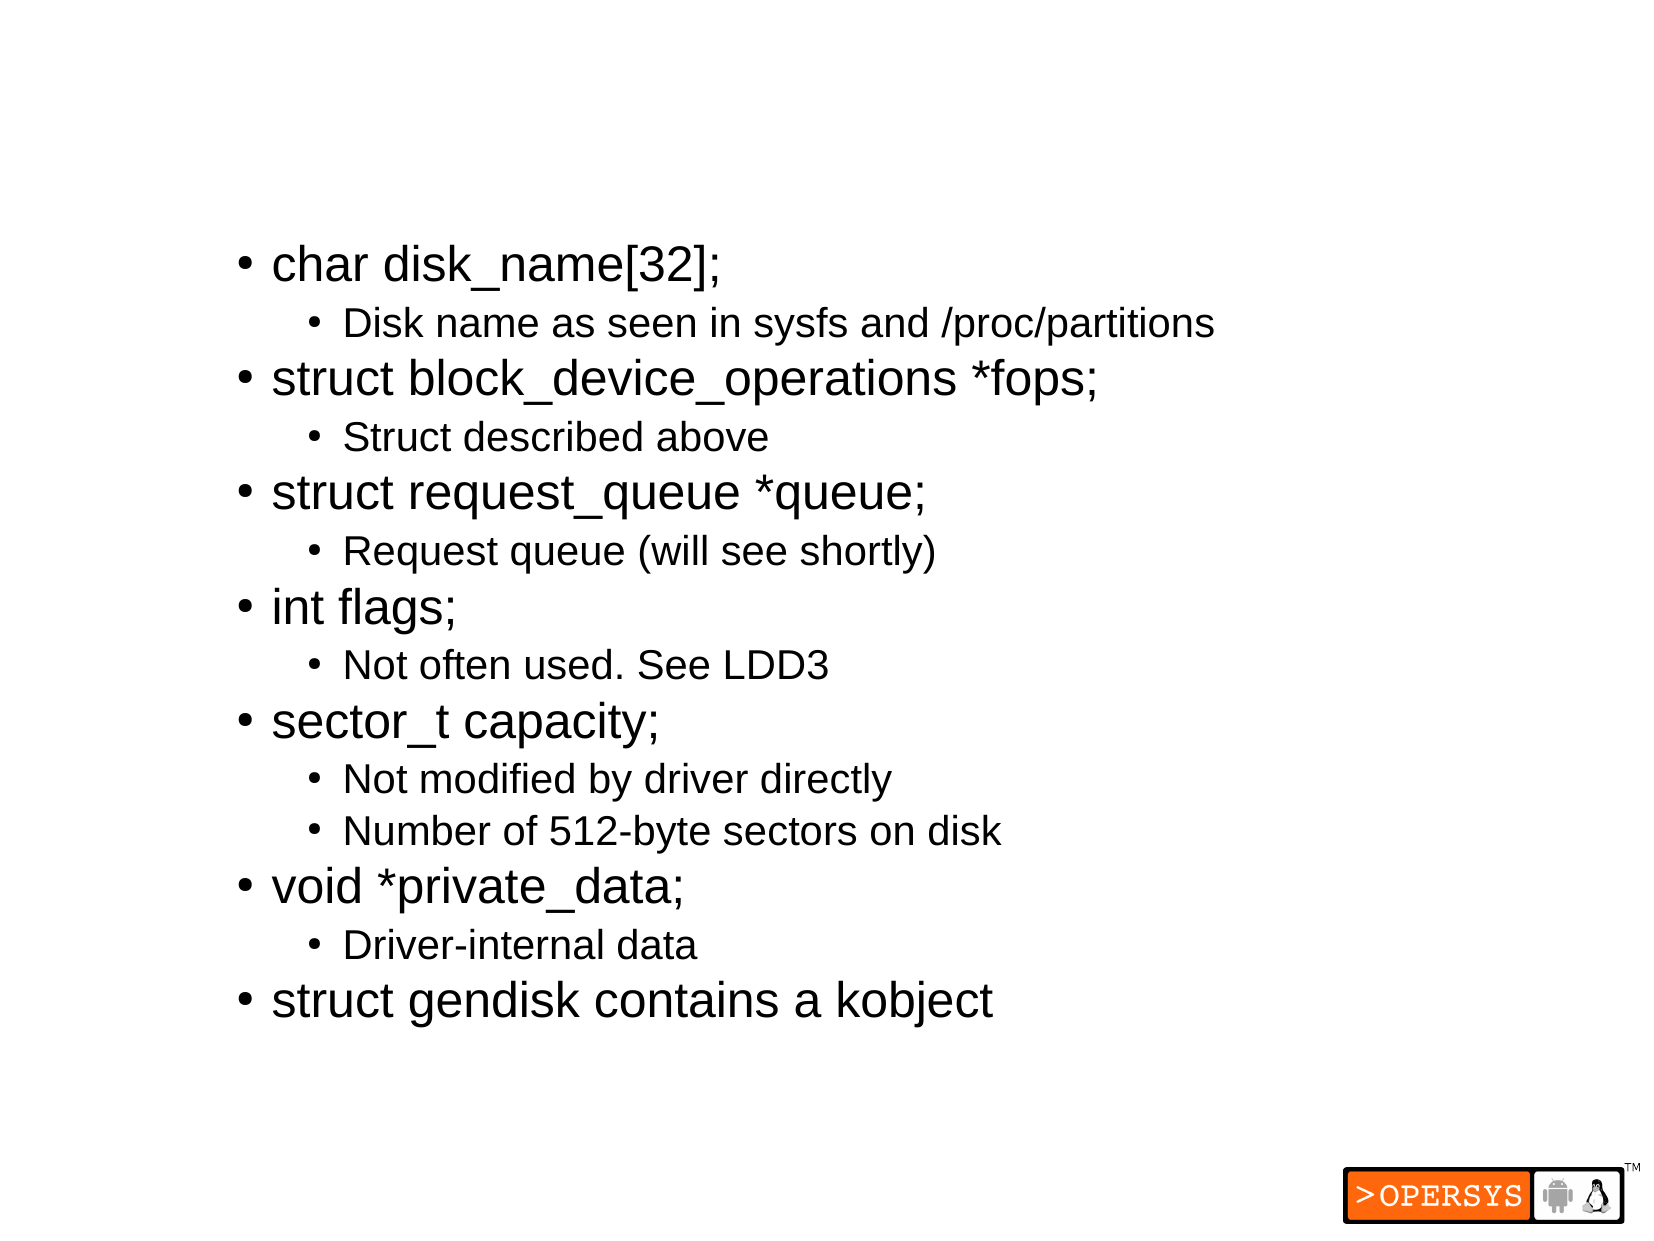

# char disk_name[32];
Disk name as seen in sysfs and /proc/partitions
struct block_device_operations *fops;
Struct described above
struct request_queue *queue;
Request queue (will see shortly)
int flags;
Not often used. See LDD3
sector_t capacity;
Not modified by driver directly
Number of 512-byte sectors on disk
void *private_data;
Driver-internal data
struct gendisk contains a kobject